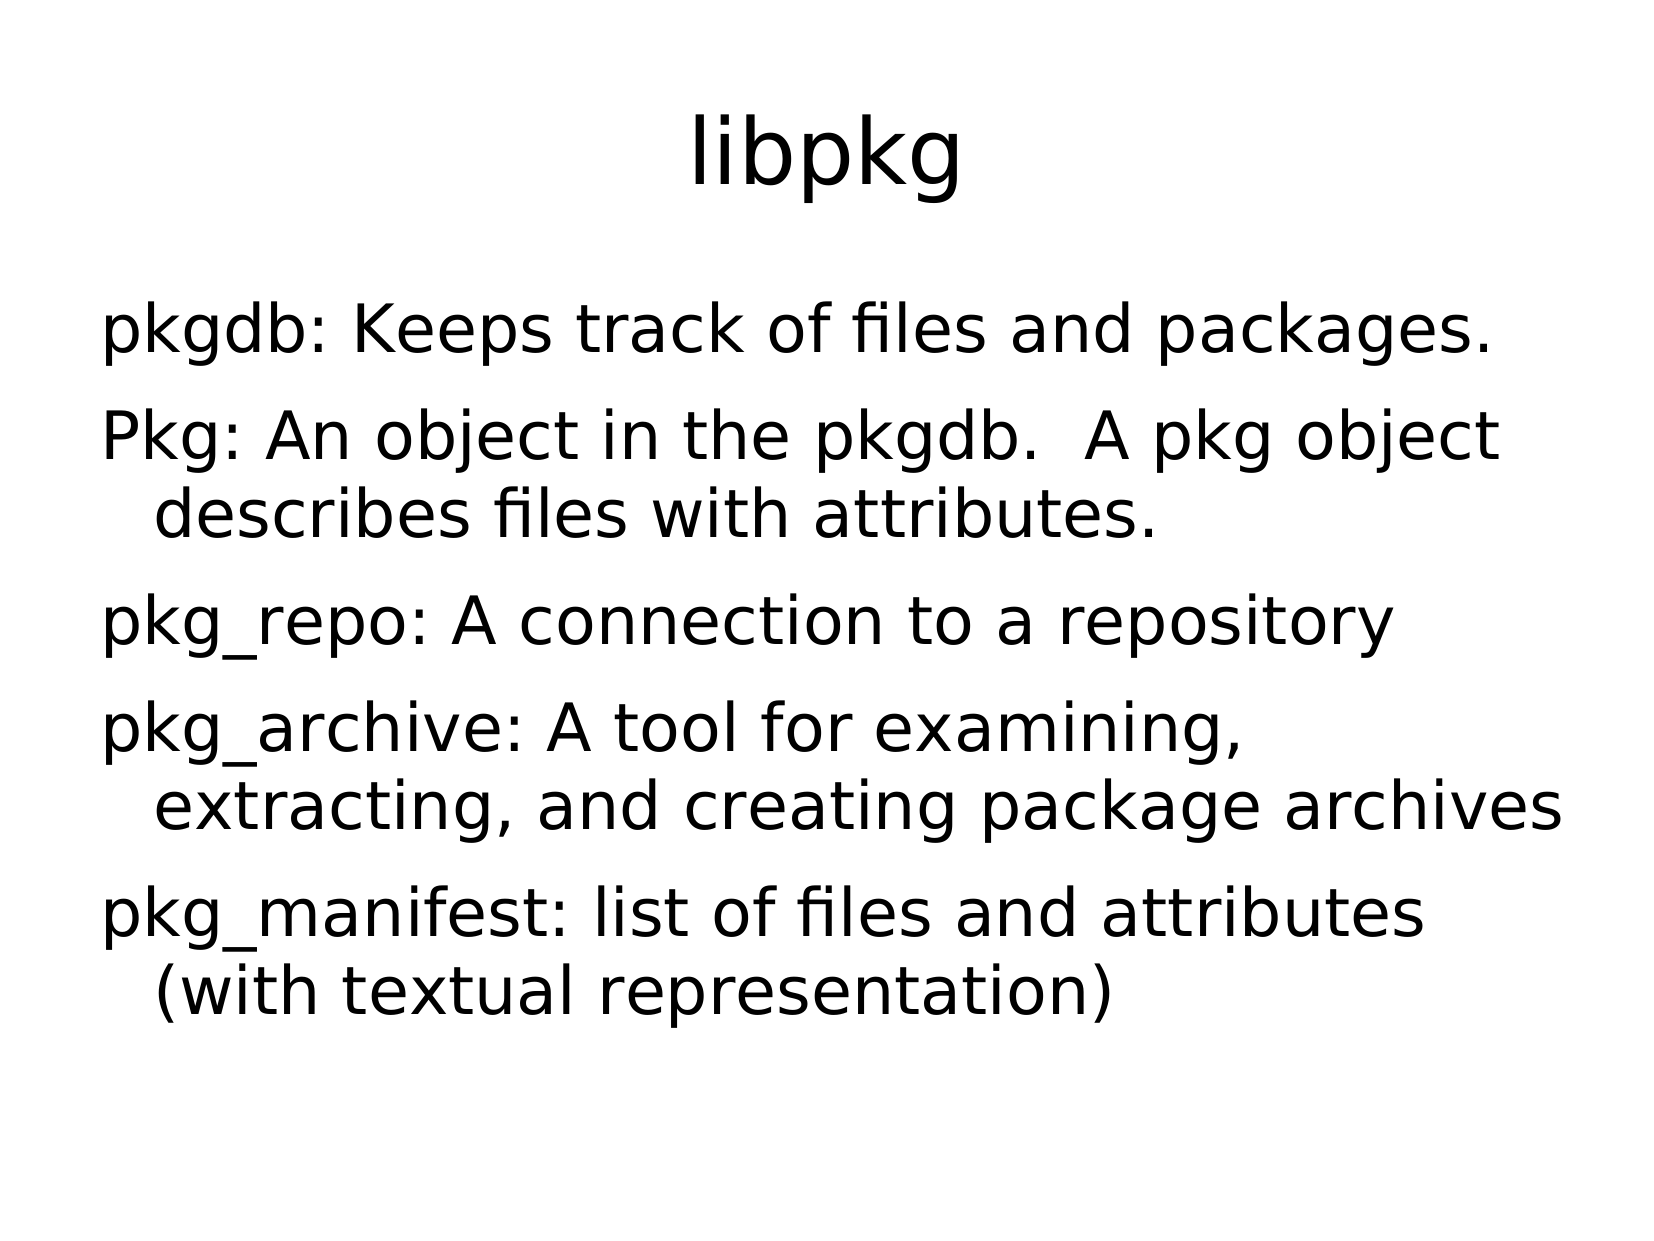

# libpkg
pkgdb: Keeps track of files and packages.
Pkg: An object in the pkgdb. A pkg object describes files with attributes.
pkg_repo: A connection to a repository
pkg_archive: A tool for examining, extracting, and creating package archives
pkg_manifest: list of files and attributes (with textual representation)